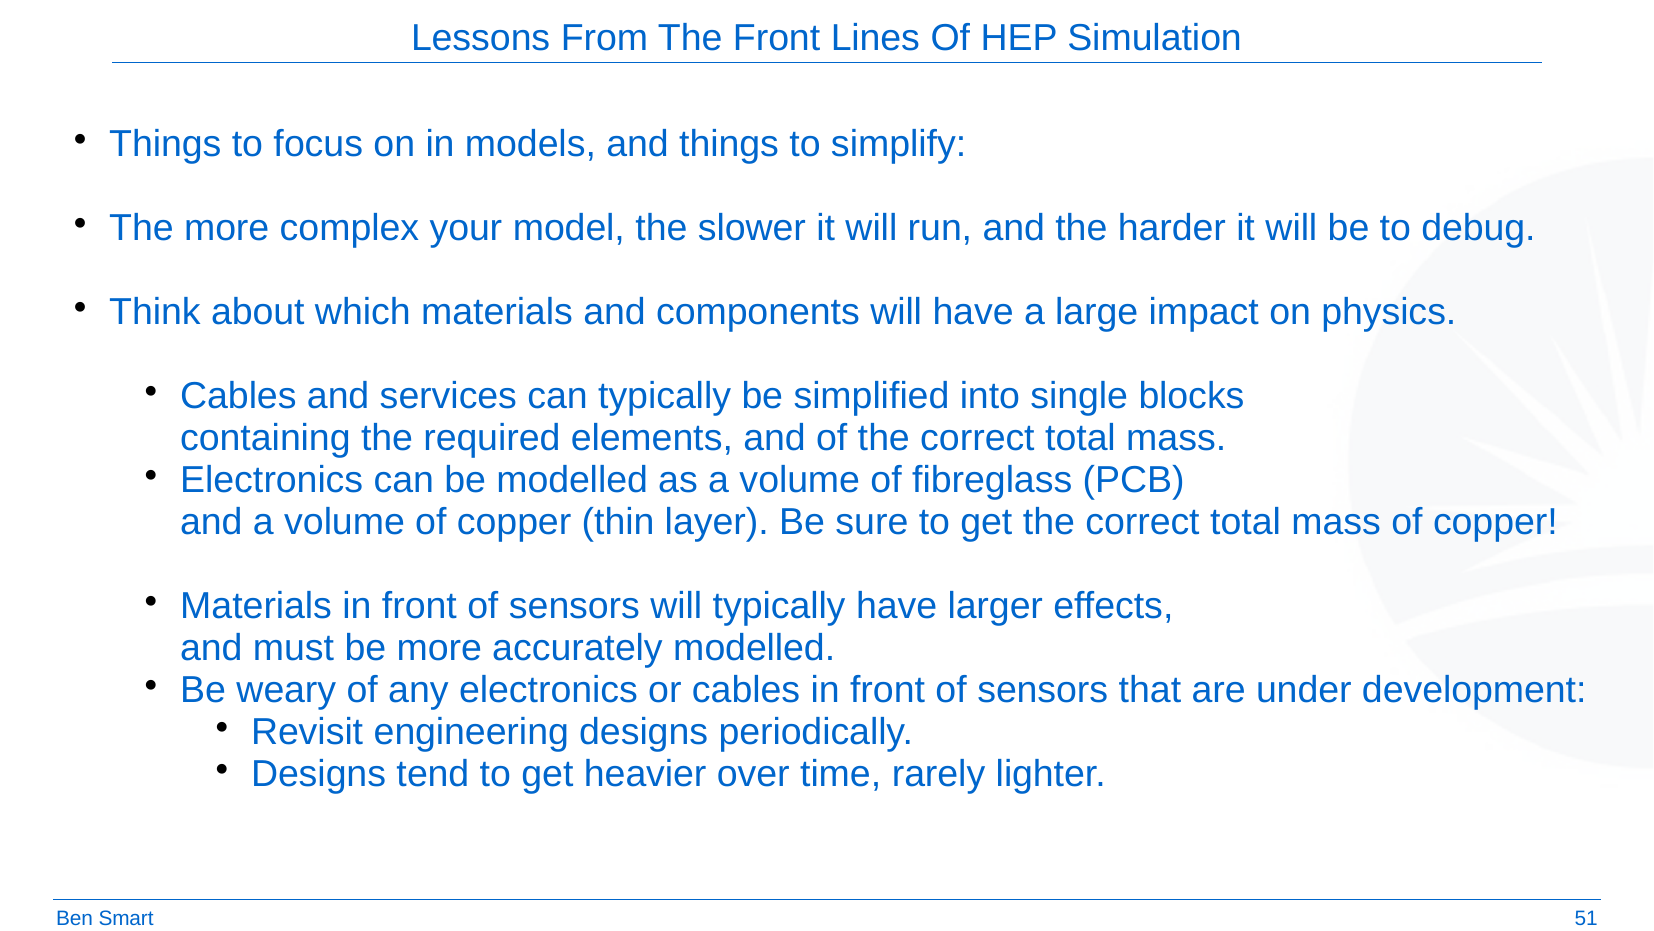

Lessons From The Front Lines Of HEP Simulation
Things to focus on in models, and things to simplify:
The more complex your model, the slower it will run, and the harder it will be to debug.
Think about which materials and components will have a large impact on physics.
Cables and services can typically be simplified into single blocks
containing the required elements, and of the correct total mass.
Electronics can be modelled as a volume of fibreglass (PCB)
and a volume of copper (thin layer). Be sure to get the correct total mass of copper!
Materials in front of sensors will typically have larger effects,
and must be more accurately modelled.
Be weary of any electronics or cables in front of sensors that are under development:
Revisit engineering designs periodically.
Designs tend to get heavier over time, rarely lighter.
Ben Smart